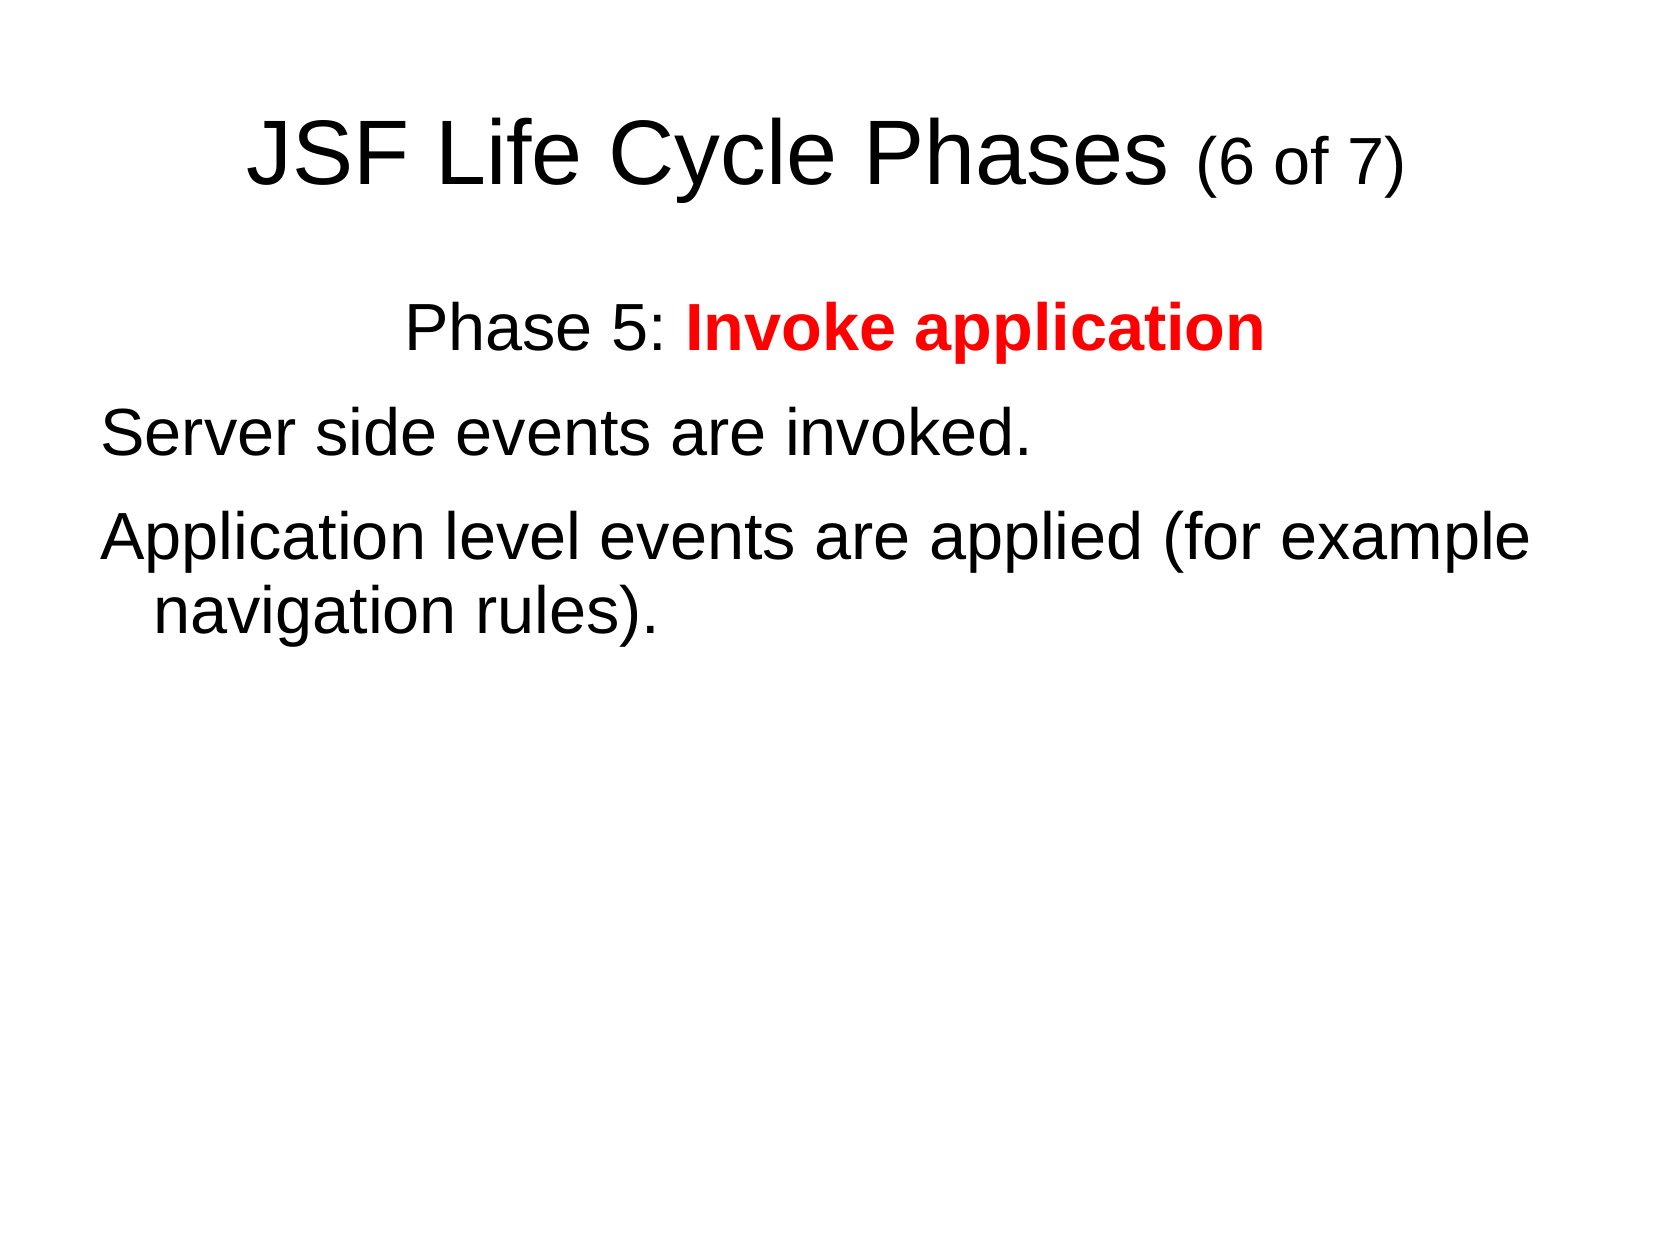

# JSF Life Cycle Phases (6 of 7)
Phase 5: Invoke application
Server side events are invoked.
Application level events are applied (for example navigation rules).